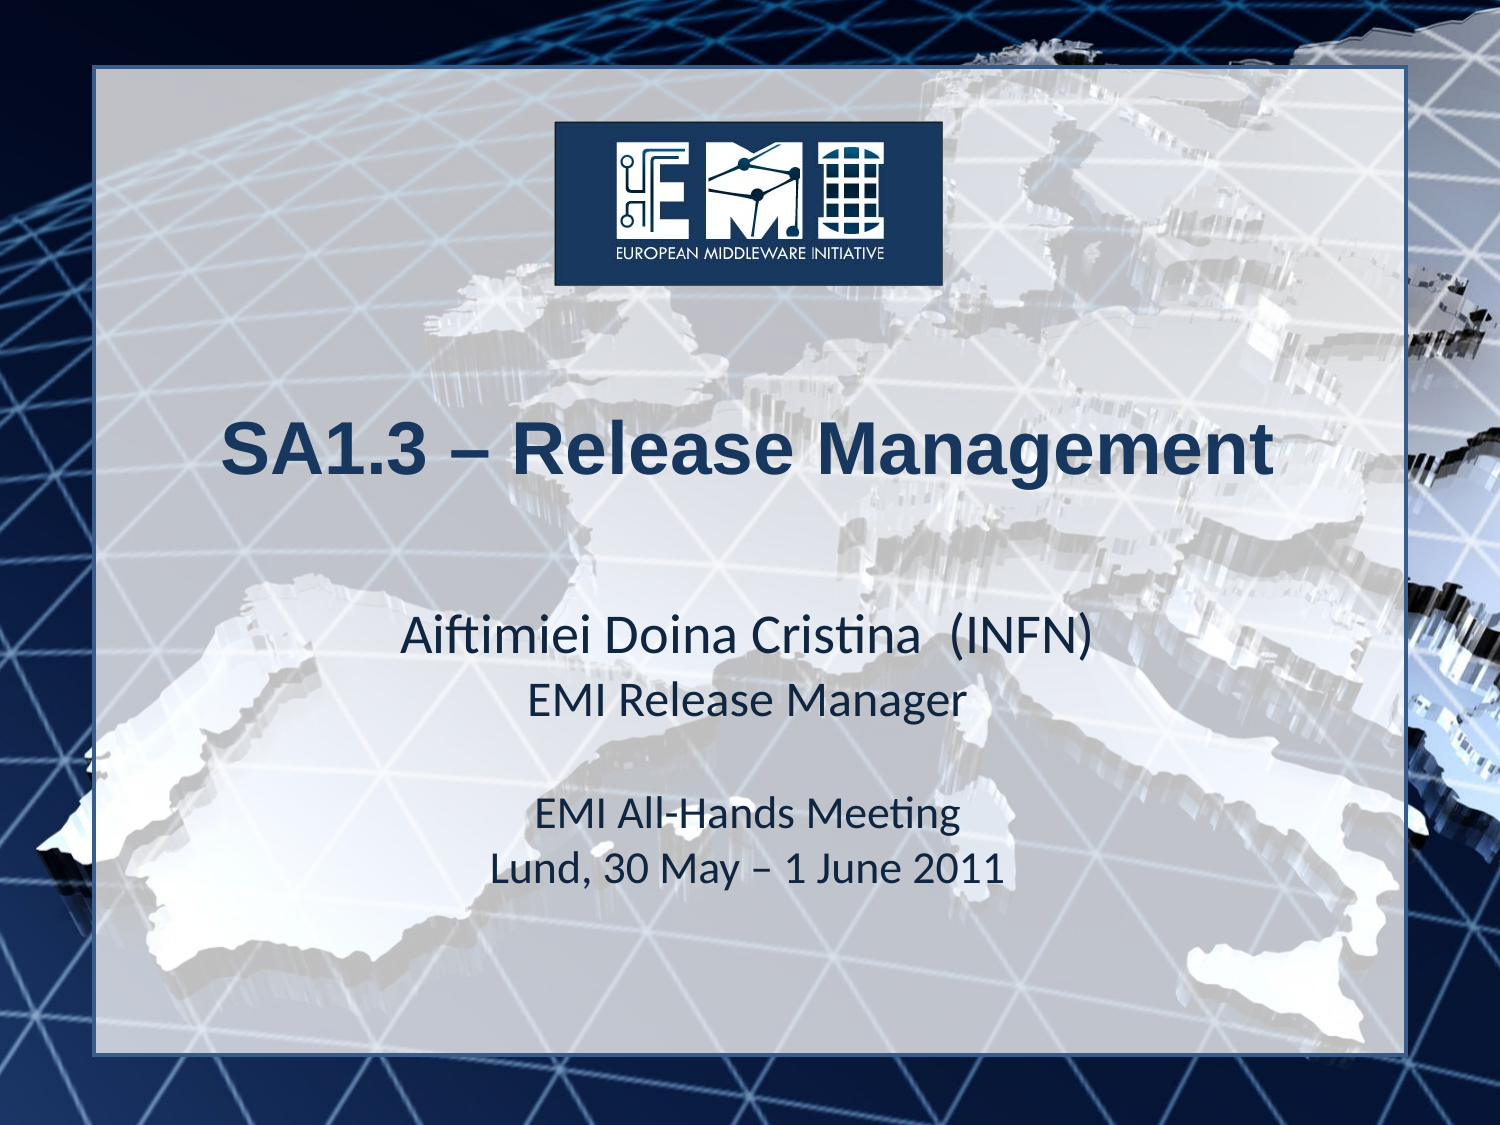

# SA1.3 – Release Management
Aiftimiei Doina Cristina (INFN)
EMI Release Manager
EMI All-Hands Meeting
Lund, 30 May – 1 June 2011